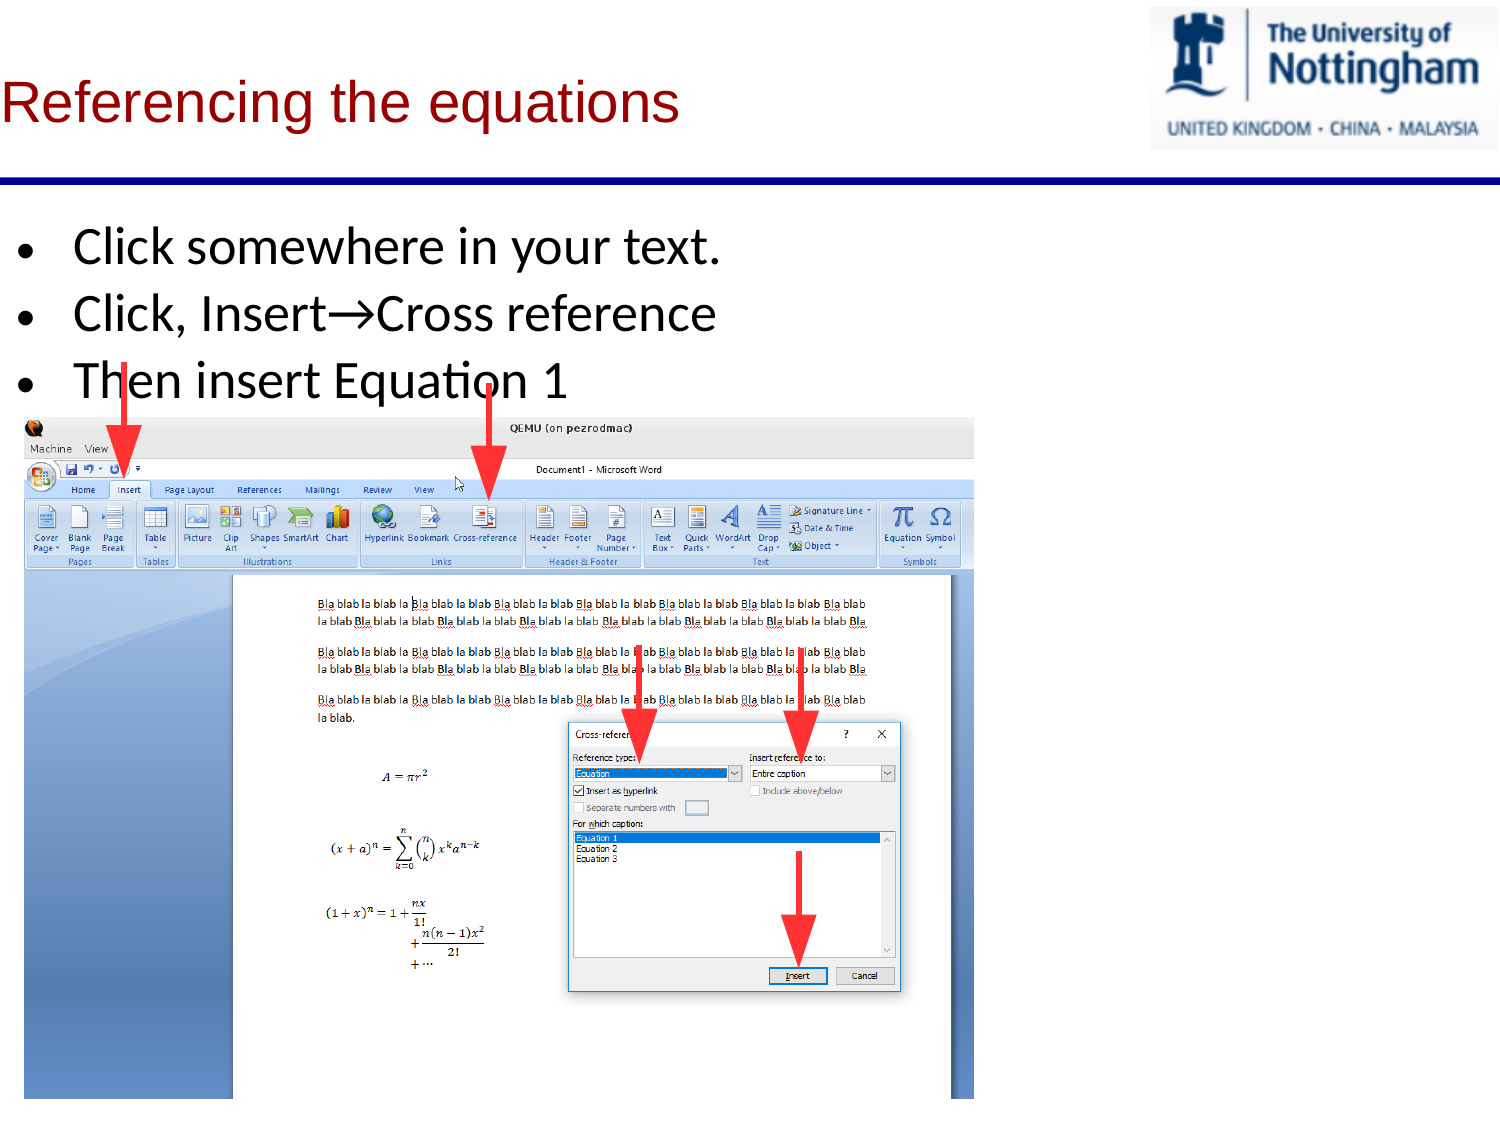

# Referencing the equations
Click somewhere in your text.
Click, Insert→Cross reference
Then insert Equation 1